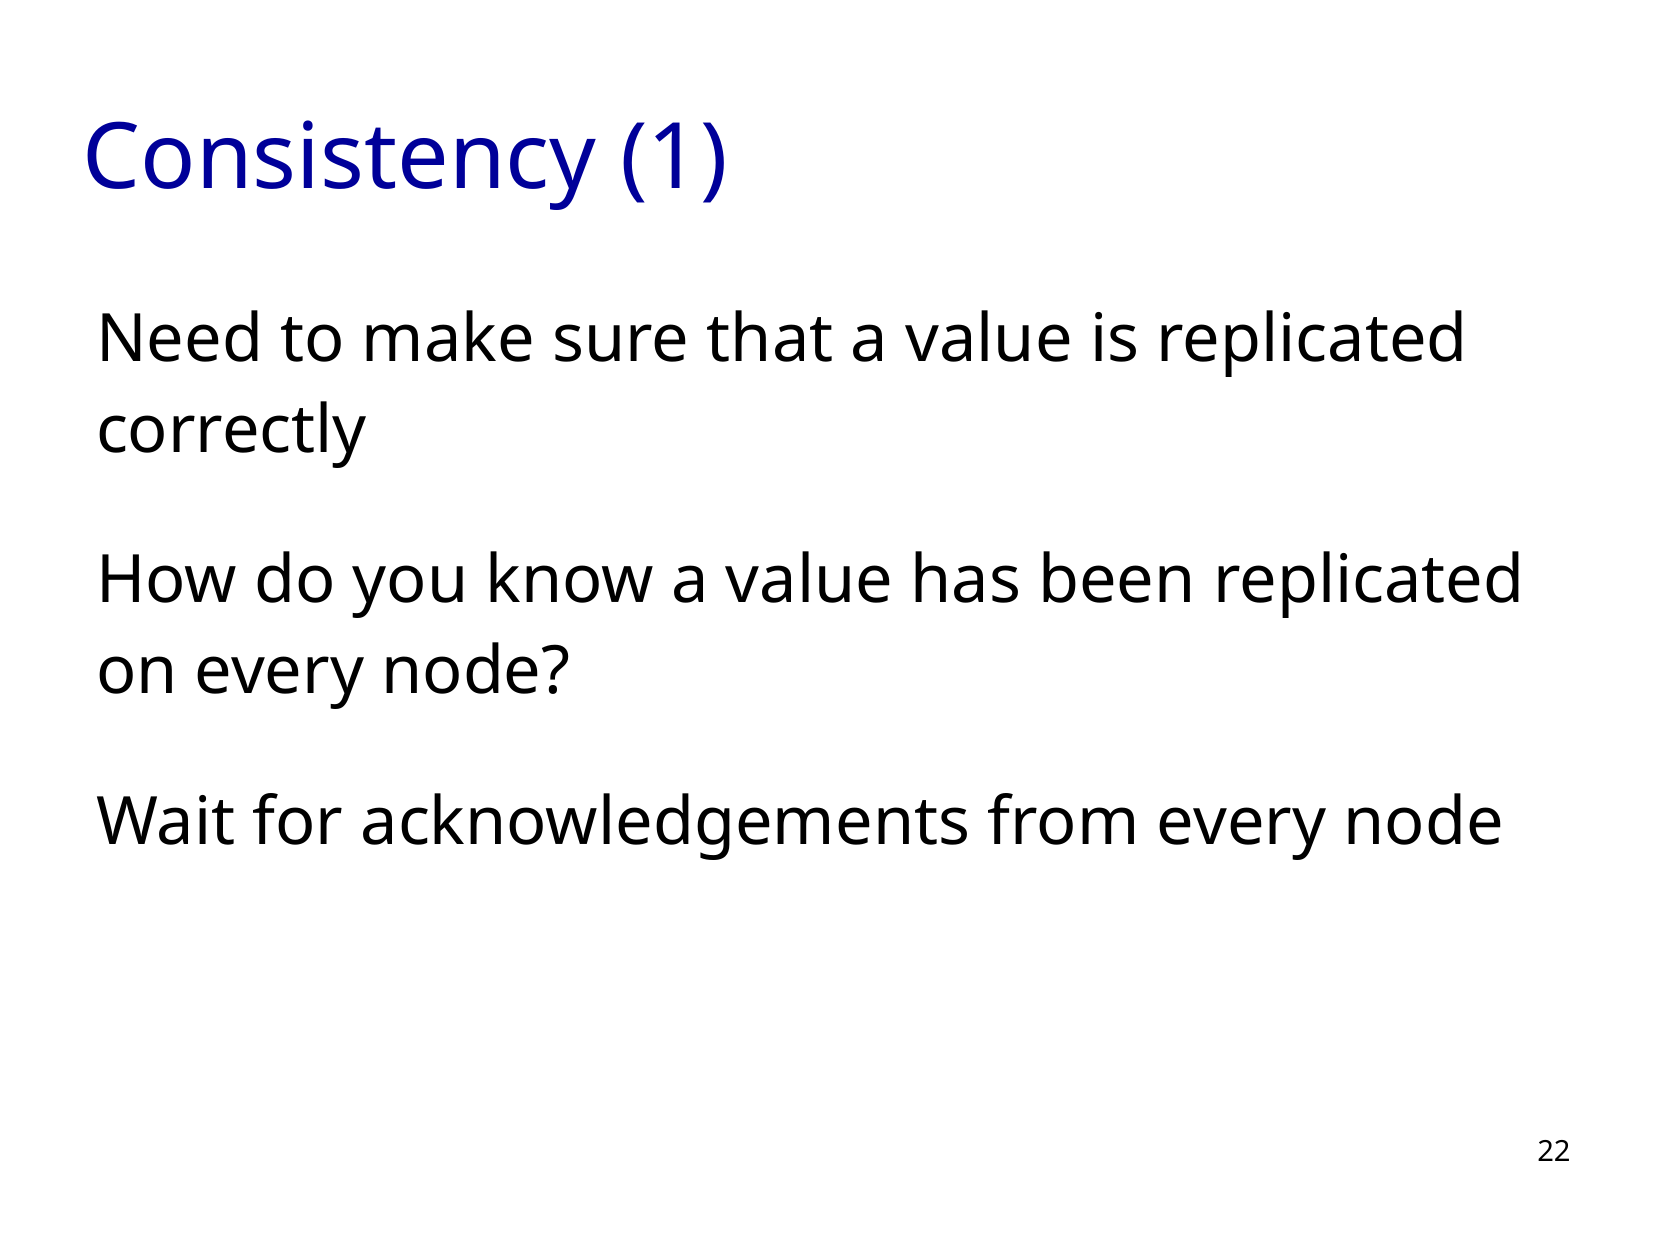

# Consistency (1)
Need to make sure that a value is replicated correctly
How do you know a value has been replicated on every node?
Wait for acknowledgements from every node
22